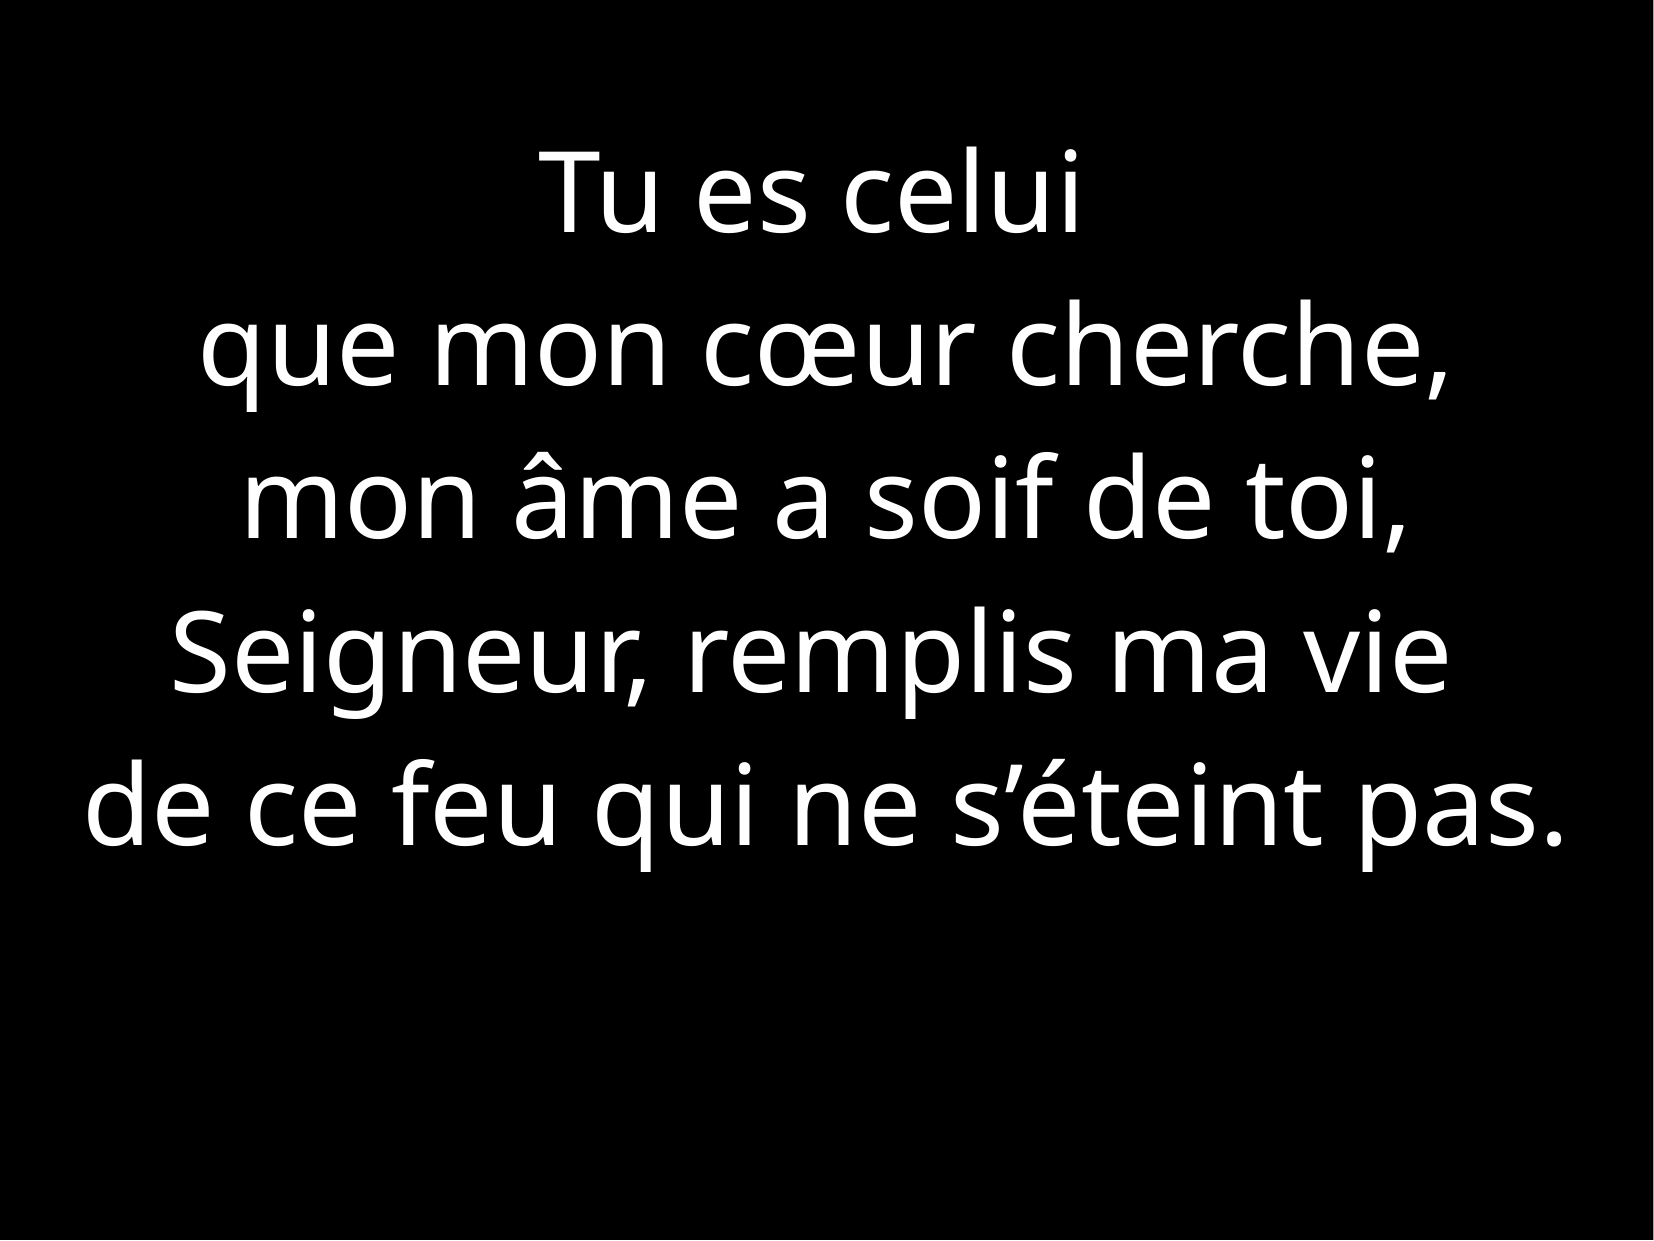

# Tu es celui
que mon cœur cherche,
mon âme a soif de toi, Seigneur, remplis ma vie
de ce feu qui ne s’éteint pas.